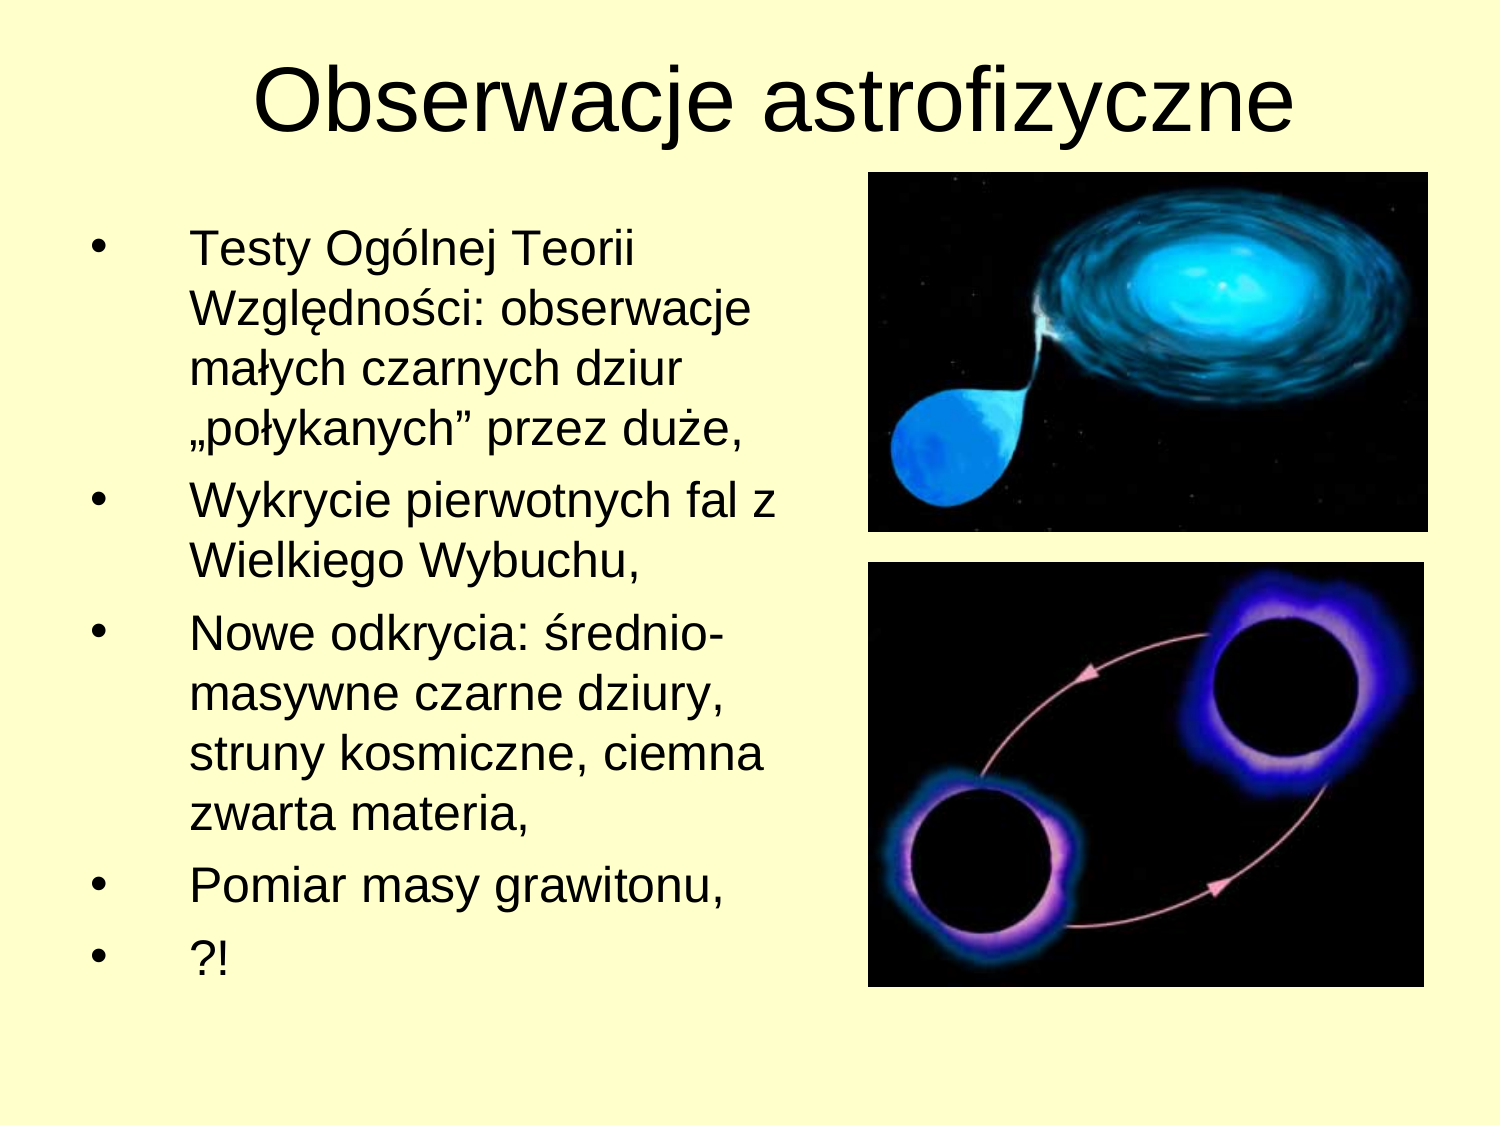

Obserwacje astrofizyczne
# Testy Ogólnej Teorii Względności: obserwacje małych czarnych dziur „połykanych” przez duże,
Wykrycie pierwotnych fal z Wielkiego Wybuchu,
Nowe odkrycia: średnio-masywne czarne dziury, struny kosmiczne, ciemna zwarta materia,
Pomiar masy grawitonu,
?!